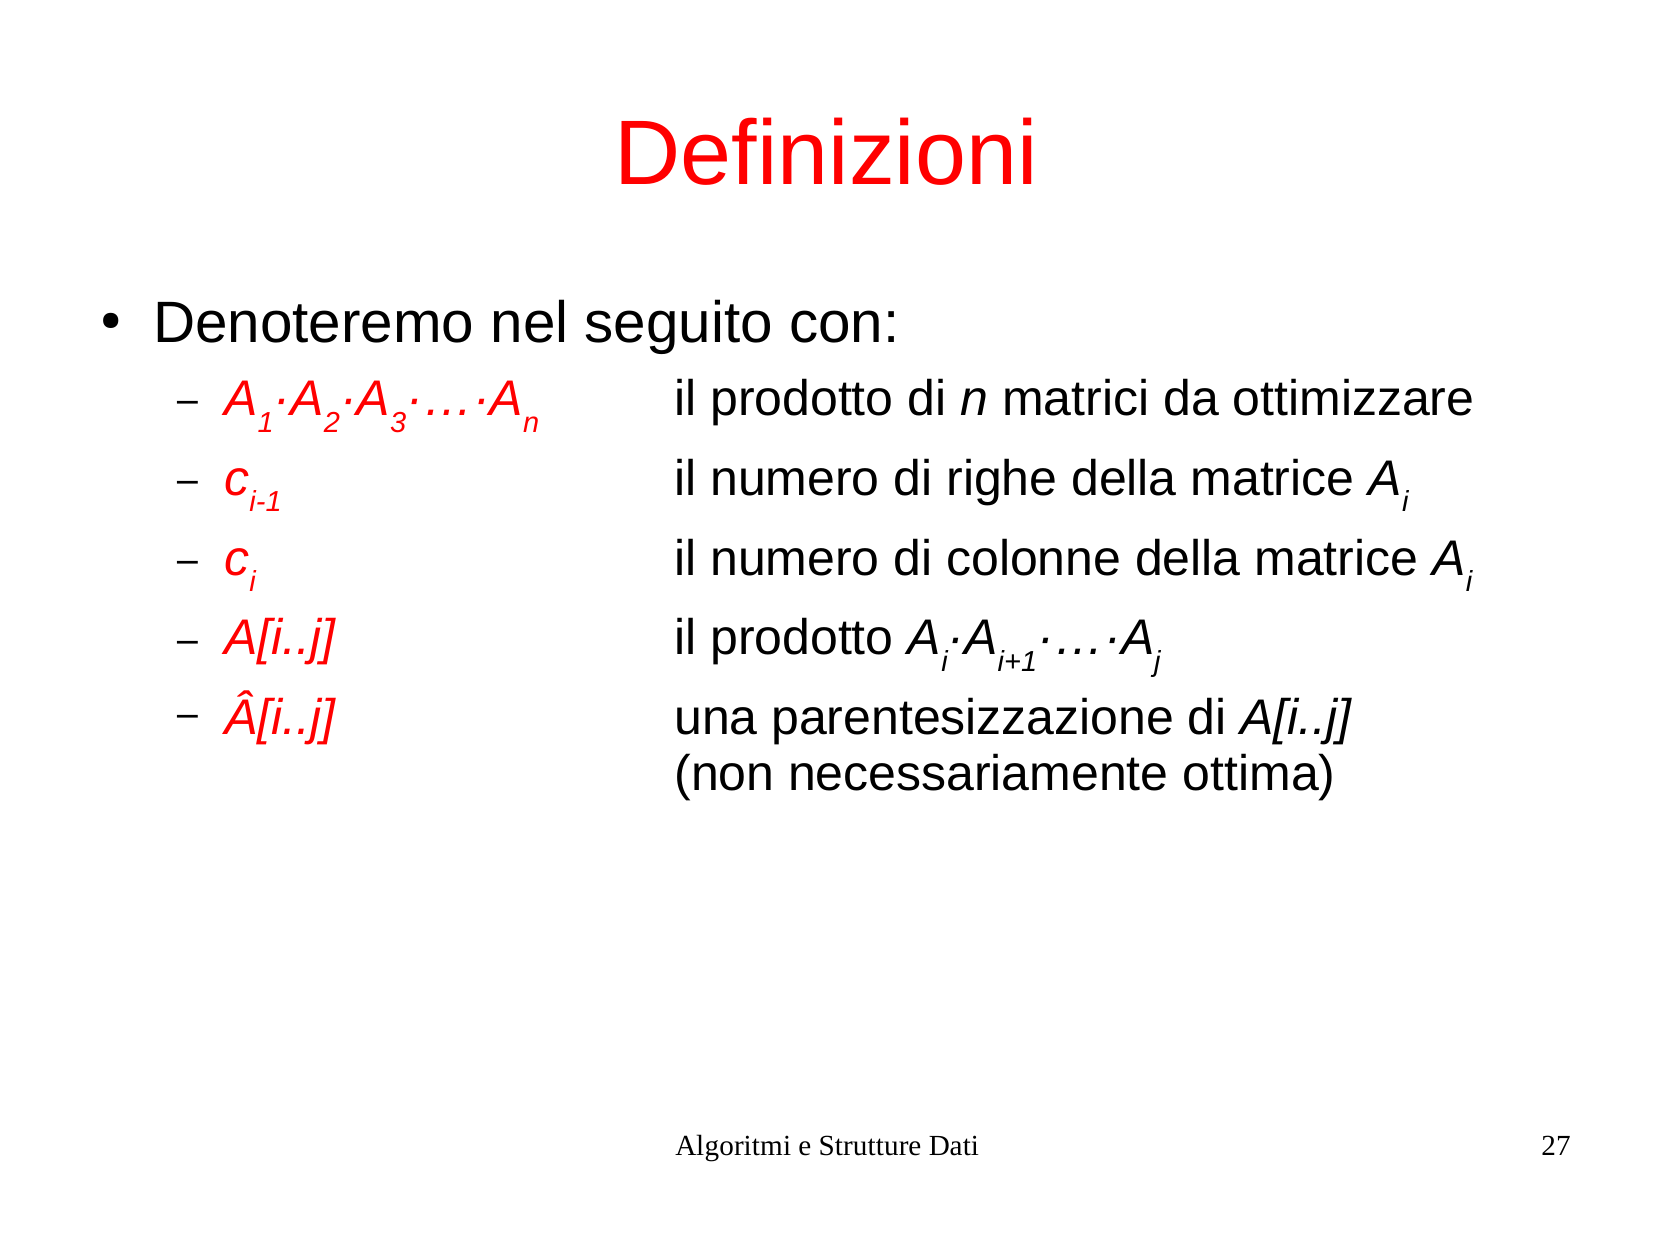

# Definizioni
Denoteremo nel seguito con:
A1·A2·A3·…·An		il prodotto di n matrici da ottimizzare
ci-1						il numero di righe della matrice Ai
ci						il numero di colonne della matrice Ai
A[i..j]					il prodotto Ai·Ai+1·…·Aj
Â[i..j] 				una parentesizzazione di A[i..j]
						(non necessariamente ottima)
Algoritmi e Strutture Dati
27